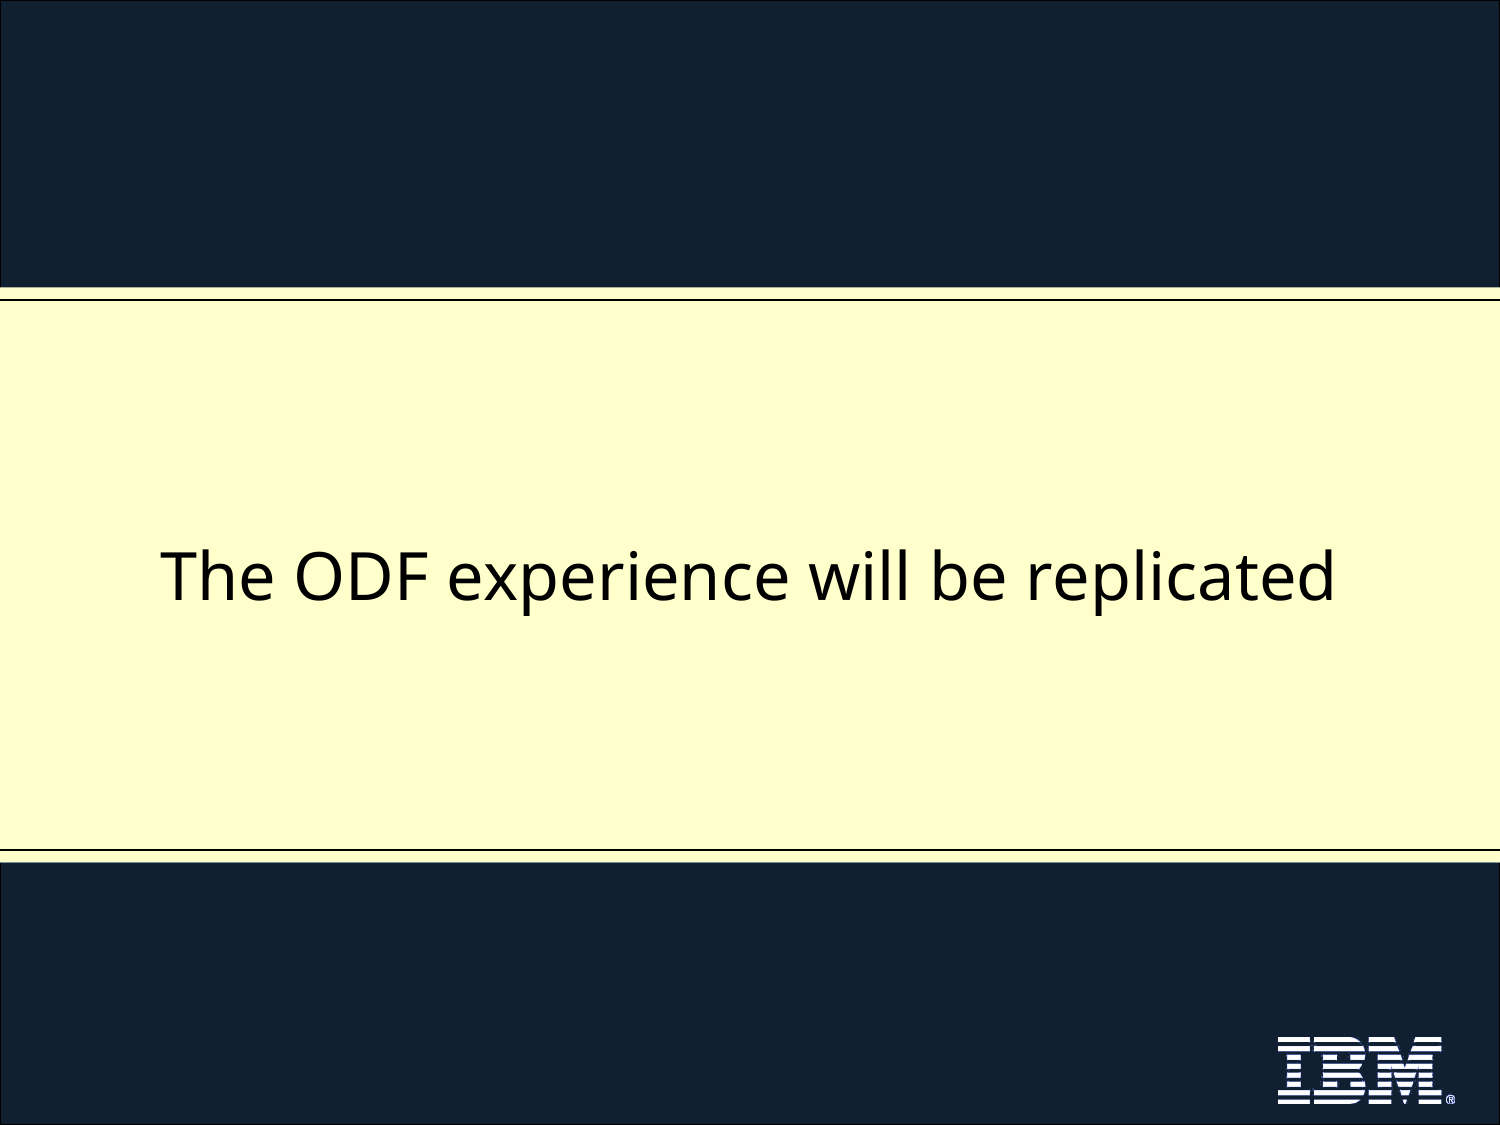

The ODF experience will be replicated
# Characteristics of “open”